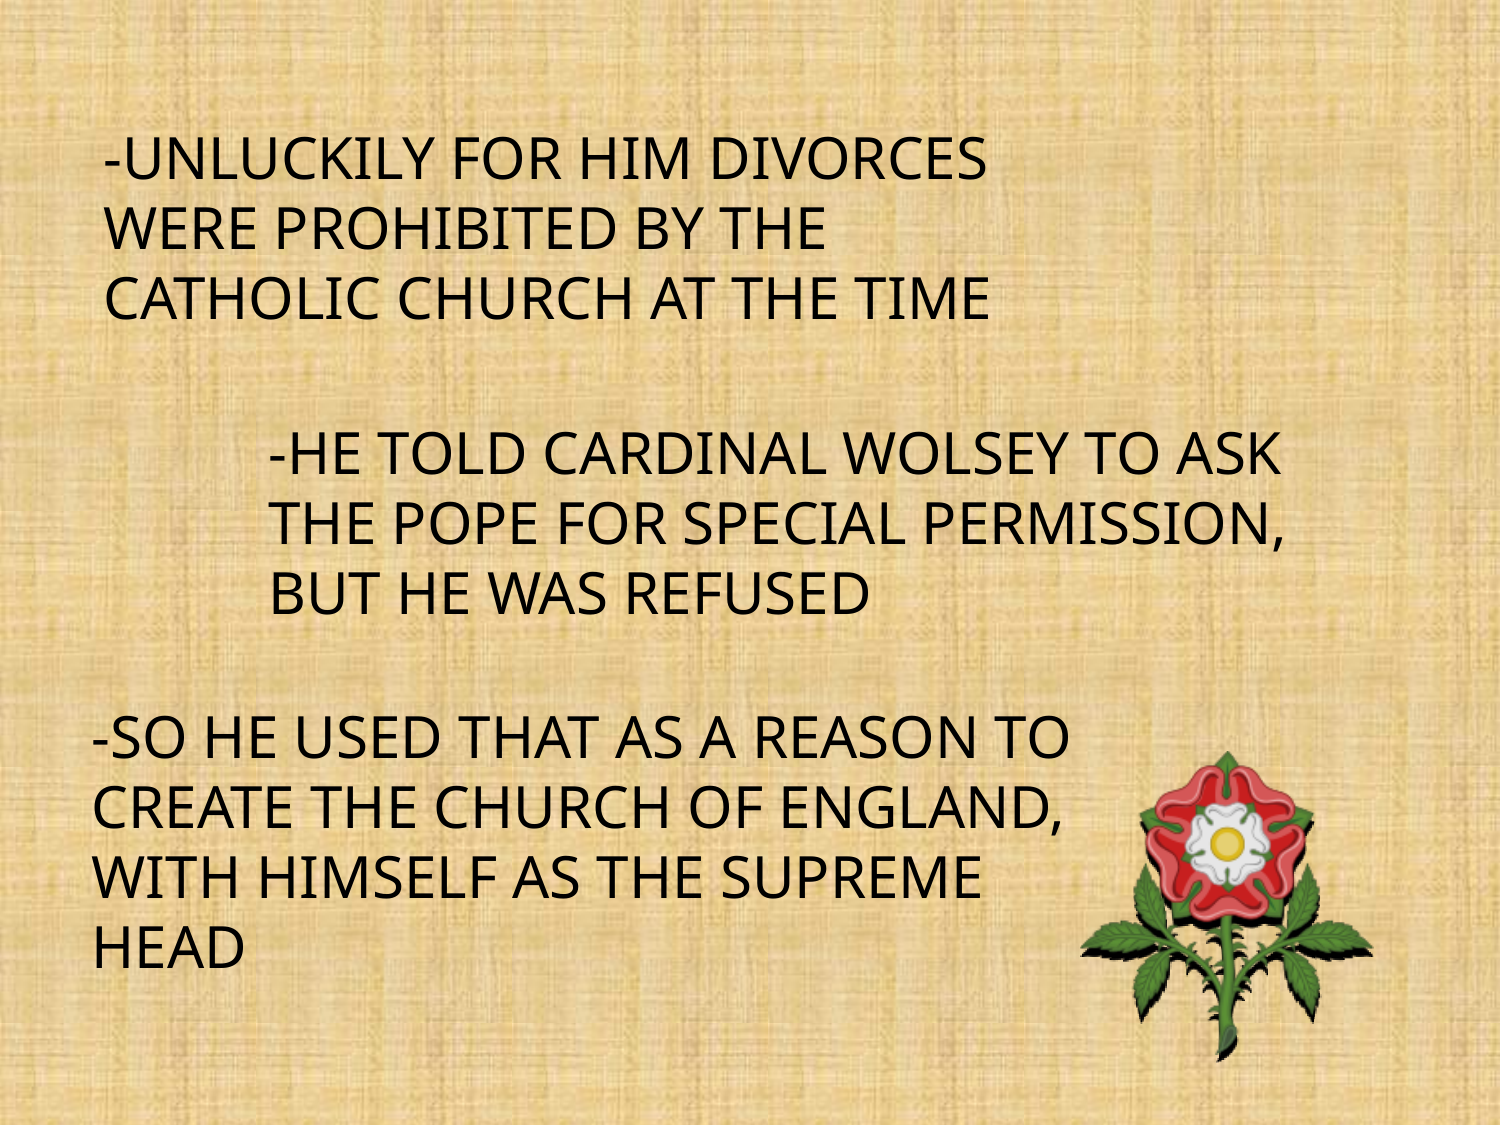

-UNLUCKILY FOR HIM DIVORCES WERE PROHIBITED BY THE CATHOLIC CHURCH AT THE TIME
-HE TOLD CARDINAL WOLSEY TO ASK THE POPE FOR SPECIAL PERMISSION, BUT HE WAS REFUSED
-SO HE USED THAT AS A REASON TO CREATE THE CHURCH OF ENGLAND, WITH HIMSELF AS THE SUPREME HEAD